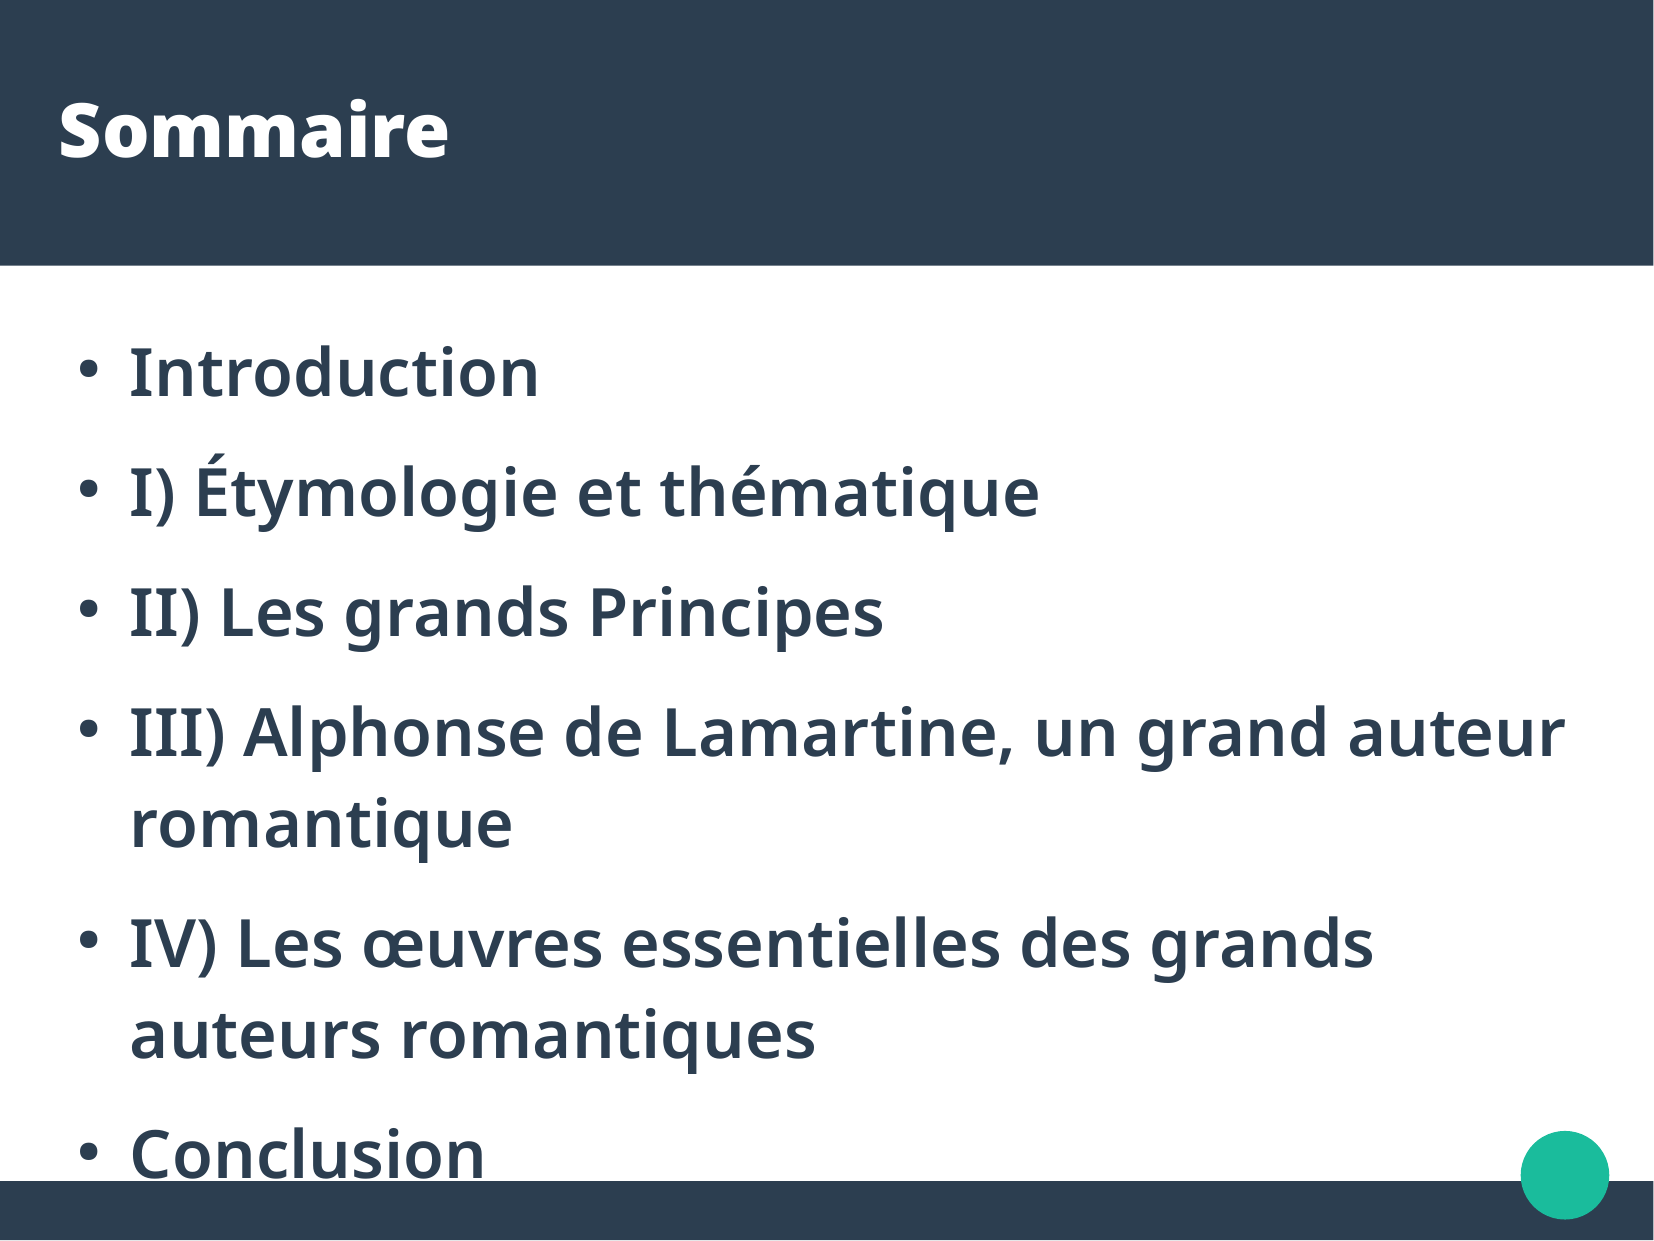

# Sommaire
Introduction
I) Étymologie et thématique
II) Les grands Principes
III) Alphonse de Lamartine, un grand auteur romantique
IV) Les œuvres essentielles des grands auteurs romantiques
Conclusion
Sources